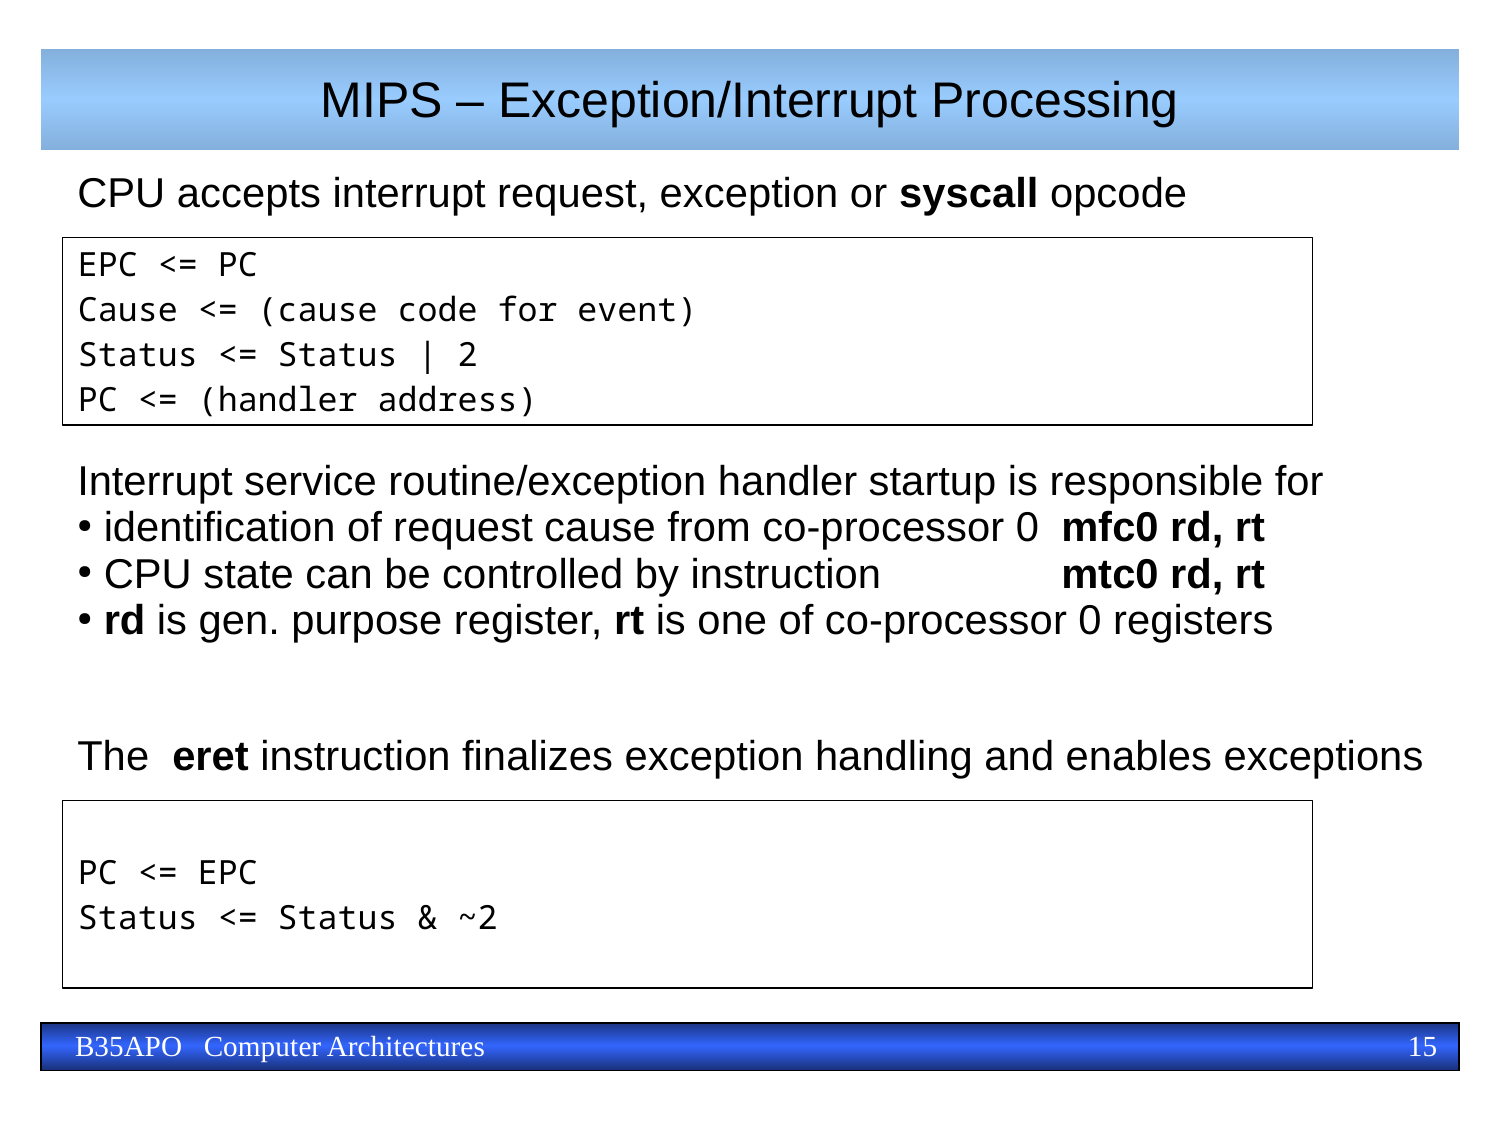

# MIPS – Exception/Interrupt Processing
CPU accepts interrupt request, exception or syscall opcode
EPC <= PC
Cause <= (cause code for event)
Status <= Status | 2
PC <= (handler address)
Interrupt service routine/exception handler startup is responsible for
 identification of request cause from co-processor 0	mfc0 rd, rt
 CPU state can be controlled by instruction			mtc0 rd, rt
 rd is gen. purpose register, rt is one of co-processor 0 registers
The eret instruction finalizes exception handling and enables exceptions
PC <= EPC
Status <= Status & ~2
B35APO Computer Architectures
15